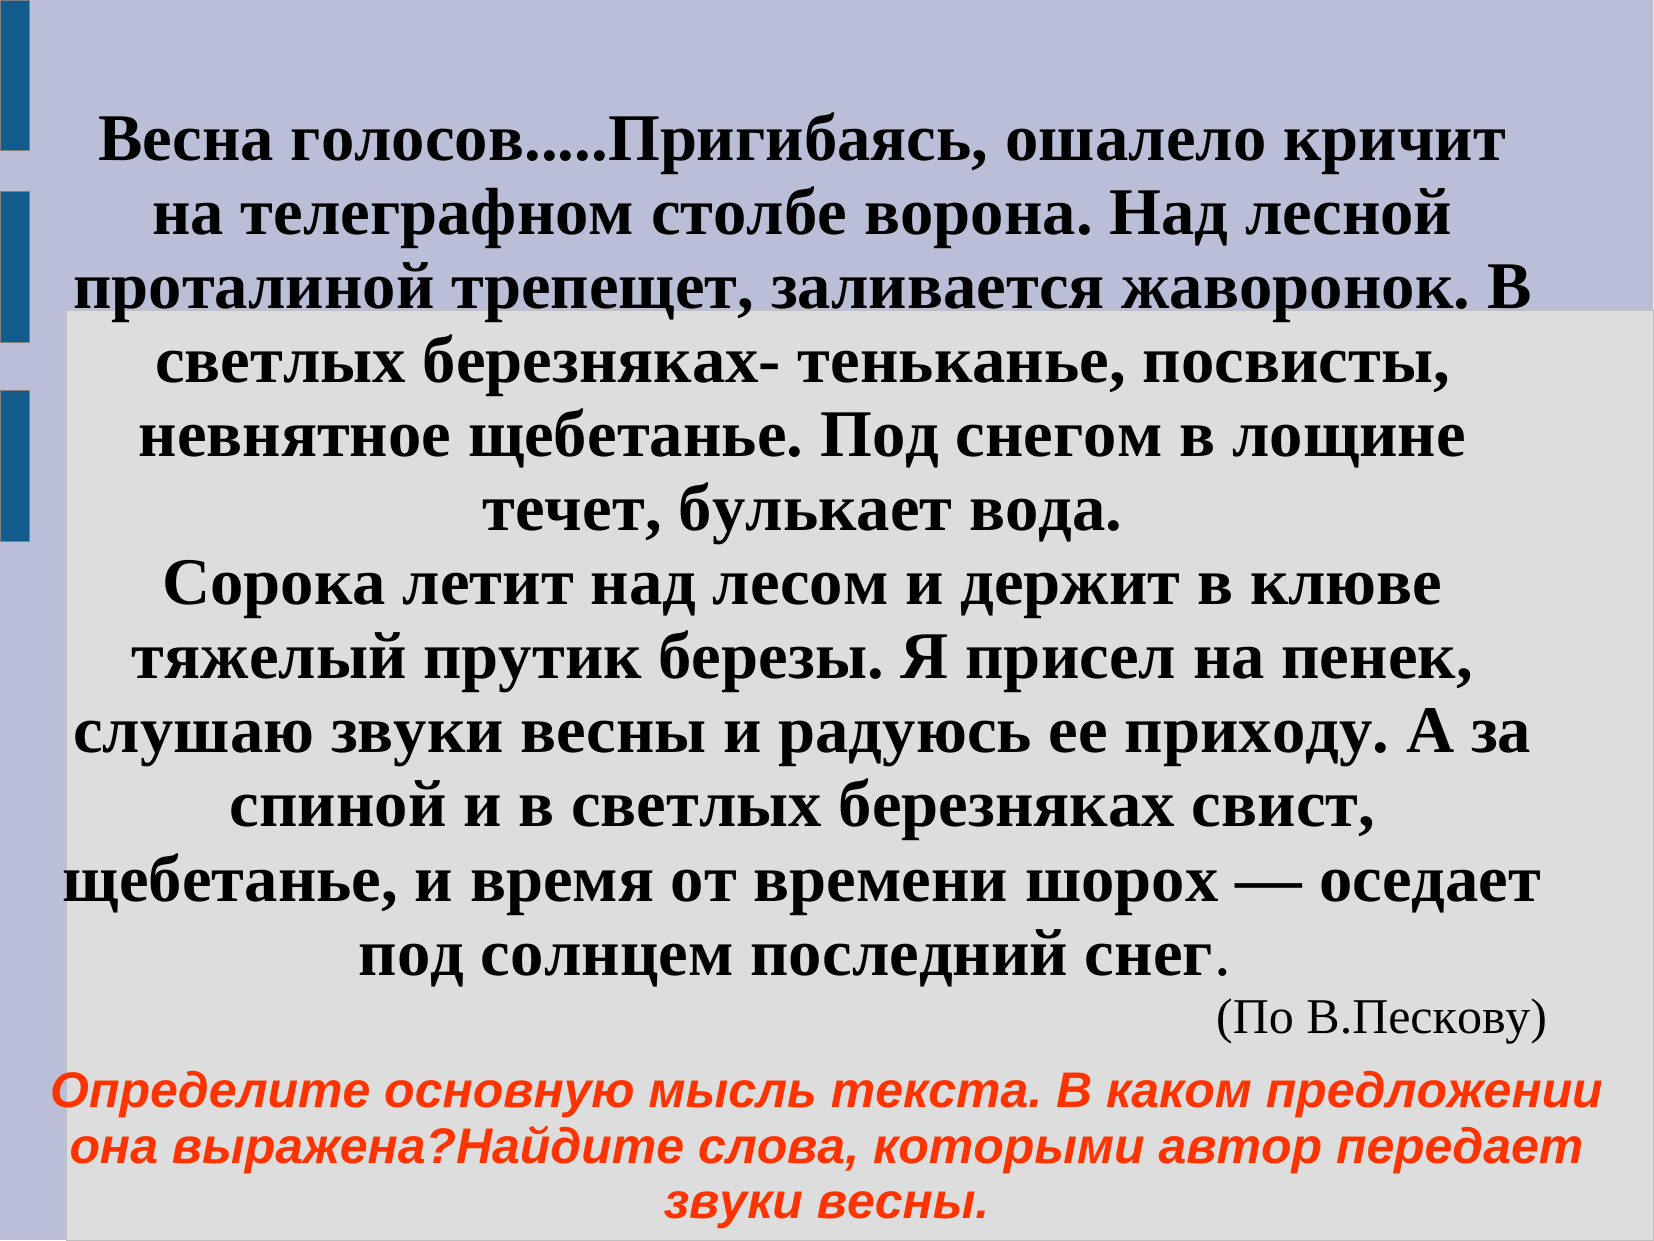

# Весна голосов.....Пригибаясь, ошалело кричит на телеграфном столбе ворона. Над лесной проталиной трепещет, заливается жаворонок. В светлых березняках- теньканье, посвисты, невнятное щебетанье. Под снегом в лощине течет, булькает вода. Сорока летит над лесом и держит в клюве тяжелый прутик березы. Я присел на пенек, слушаю звуки весны и радуюсь ее приходу. А за спиной и в светлых березняках свист, щебетанье, и время от времени шорох — оседает под солнцем последний снег.
(По В.Пескову)
Определите основную мысль текста. В каком предложении она выражена?Найдите слова, которыми автор передает звуки весны.